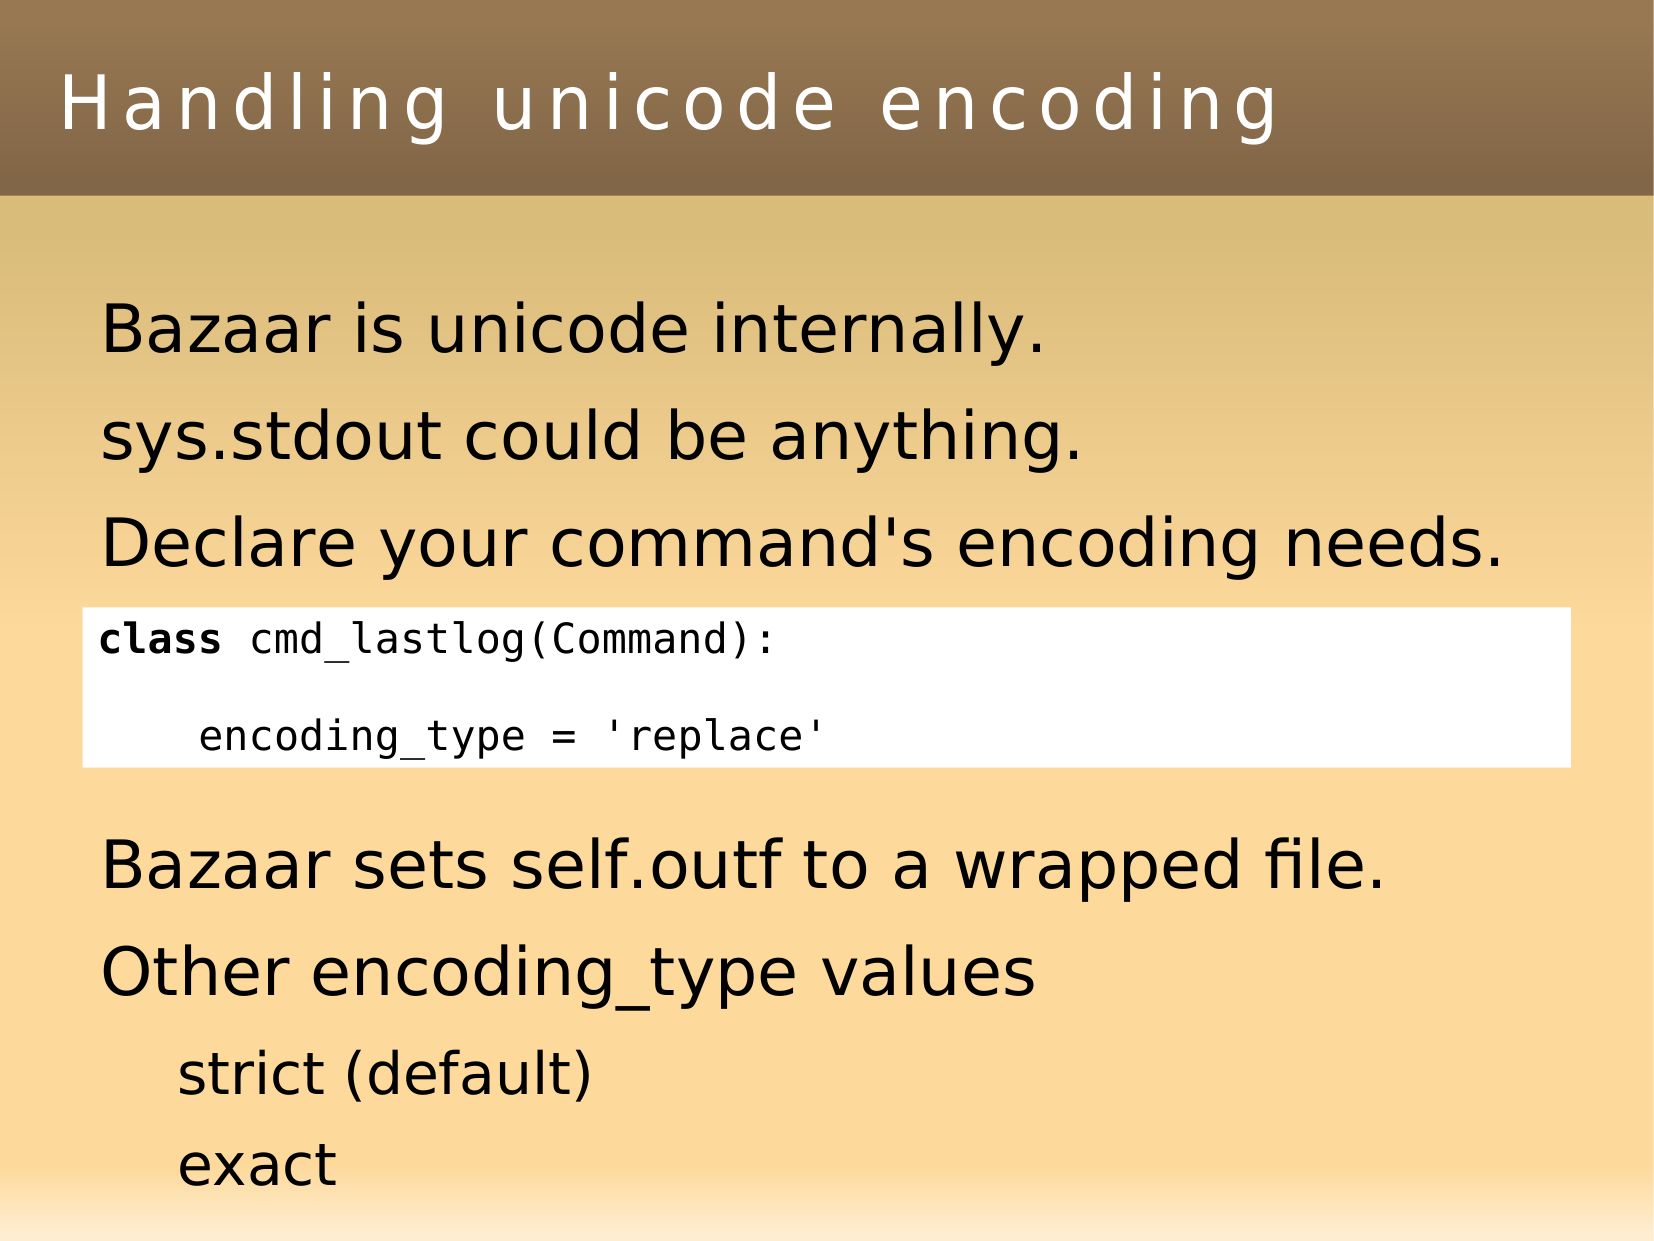

# Handling unicode encoding
Bazaar is unicode internally.
sys.stdout could be anything.
Declare your command's encoding needs.
Bazaar sets self.outf to a wrapped file.
Other encoding_type values
strict (default)
exact
class cmd_lastlog(Command):
 encoding_type = 'replace'